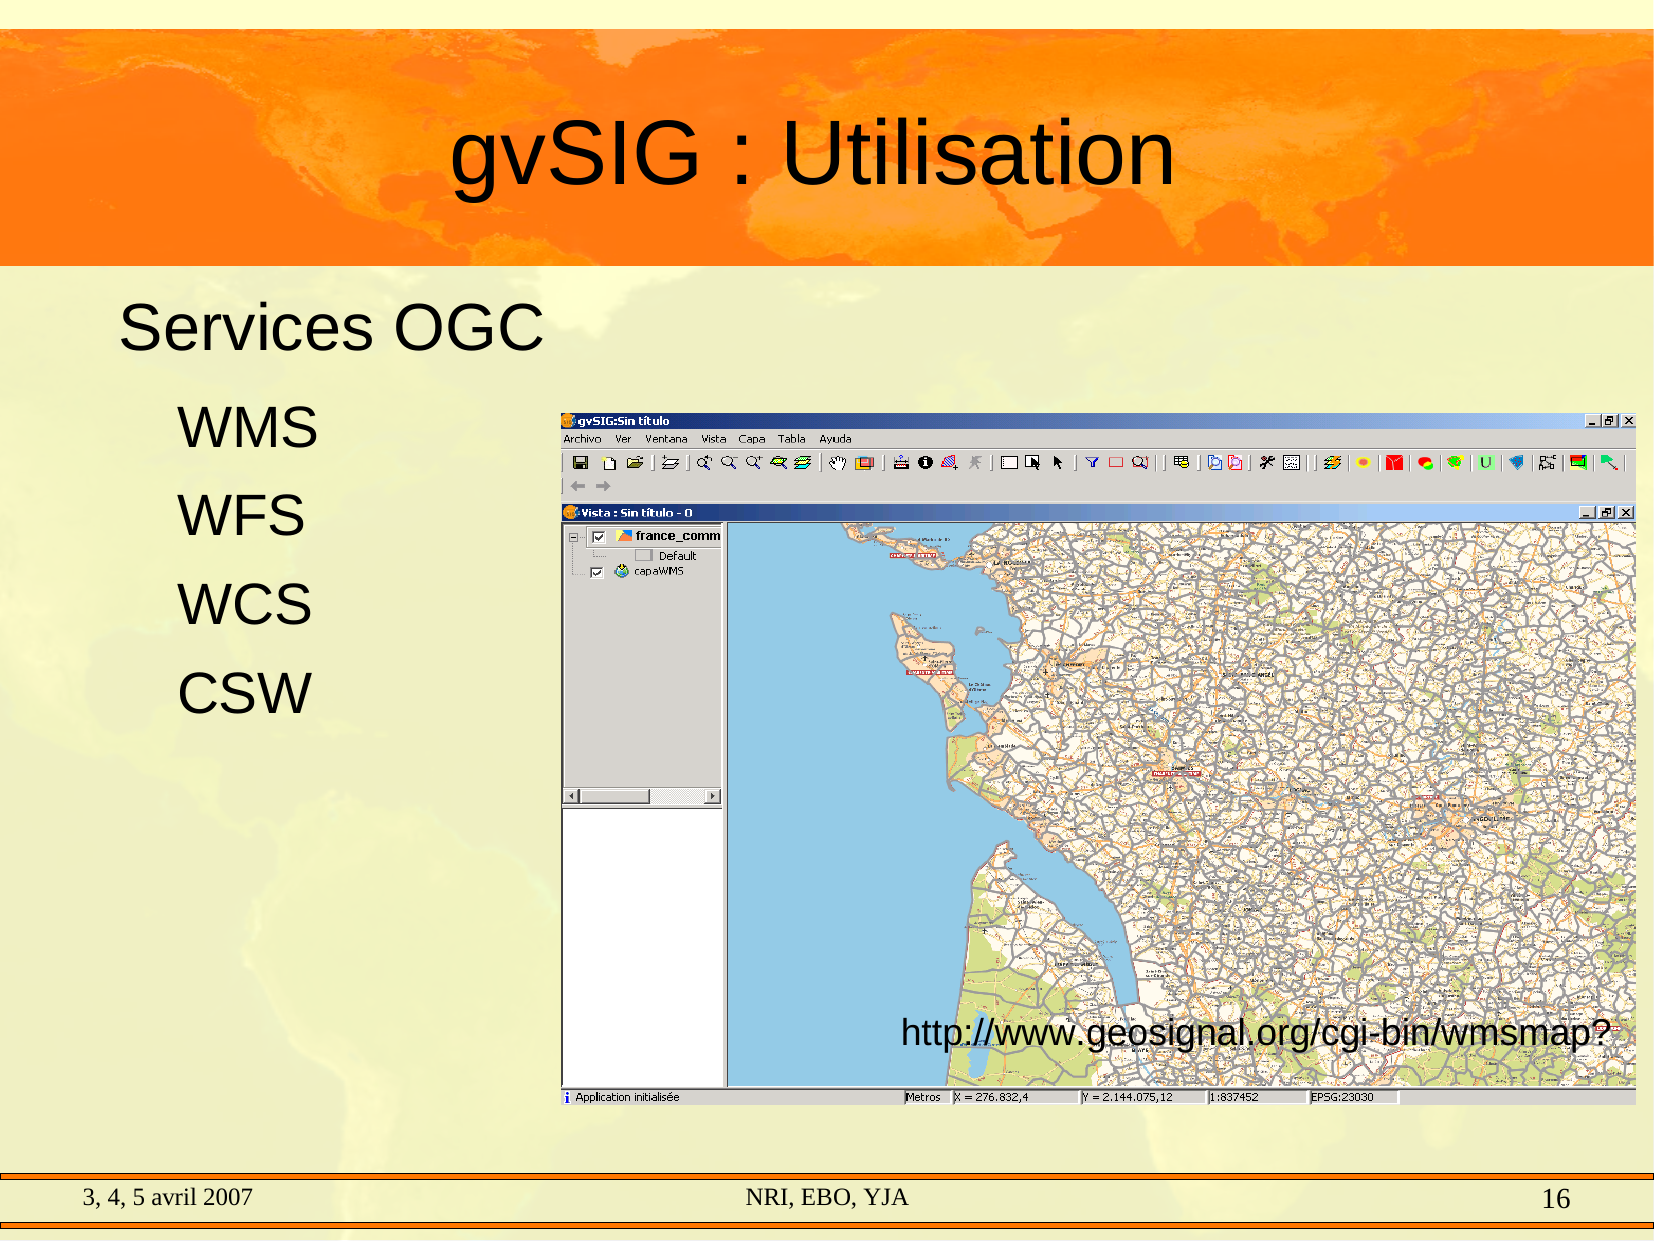

# gvSIG : Utilisation
 Services OGC
WMS
WFS
WCS
CSW
http://www.geosignal.org/cgi-bin/wmsmap?
3, 4, 5 avril 2007
NRI, EBO, YJA
16